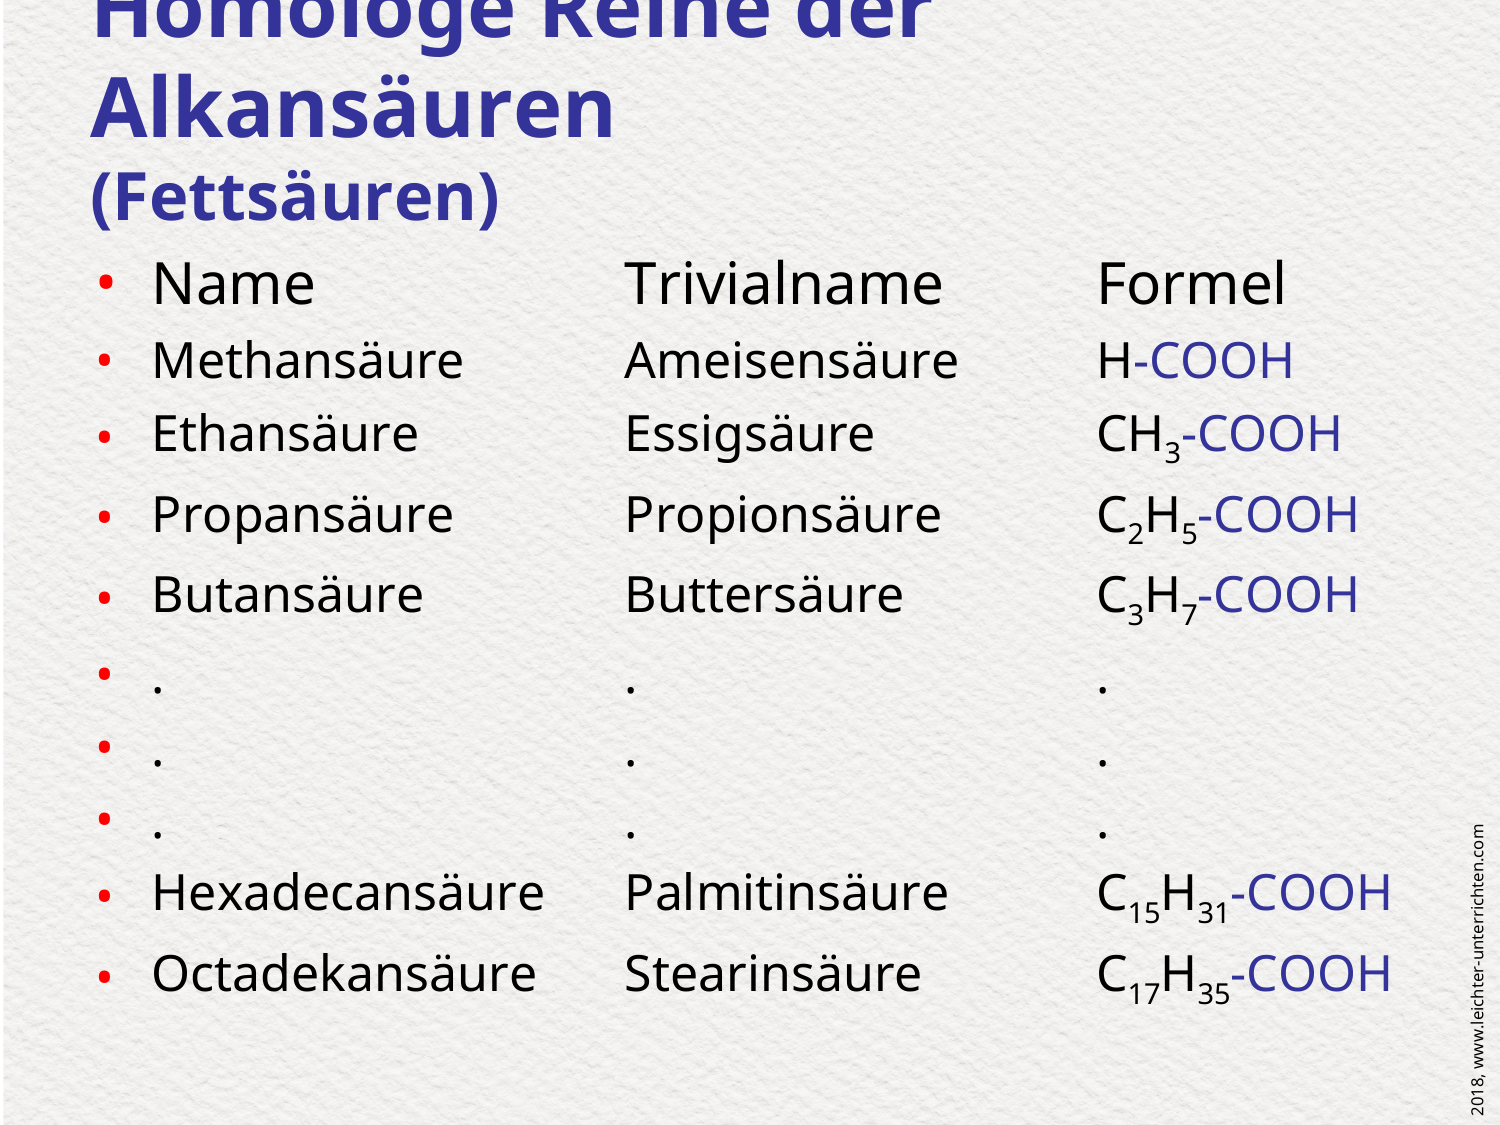

# Homologe Reihe der Alkansäuren (Fettsäuren)
Name	Trivialname	Formel
Methansäure	Ameisensäure	H-COOH
Ethansäure	Essigsäure	CH3-COOH
Propansäure	Propionsäure	C2H5-COOH
Butansäure	Buttersäure	C3H7-COOH
.	.	.
.	.	.
.	.	.
Hexadecansäure	Palmitinsäure	C15H31-COOH
Octadekansäure	Stearinsäure	C17H35-COOH